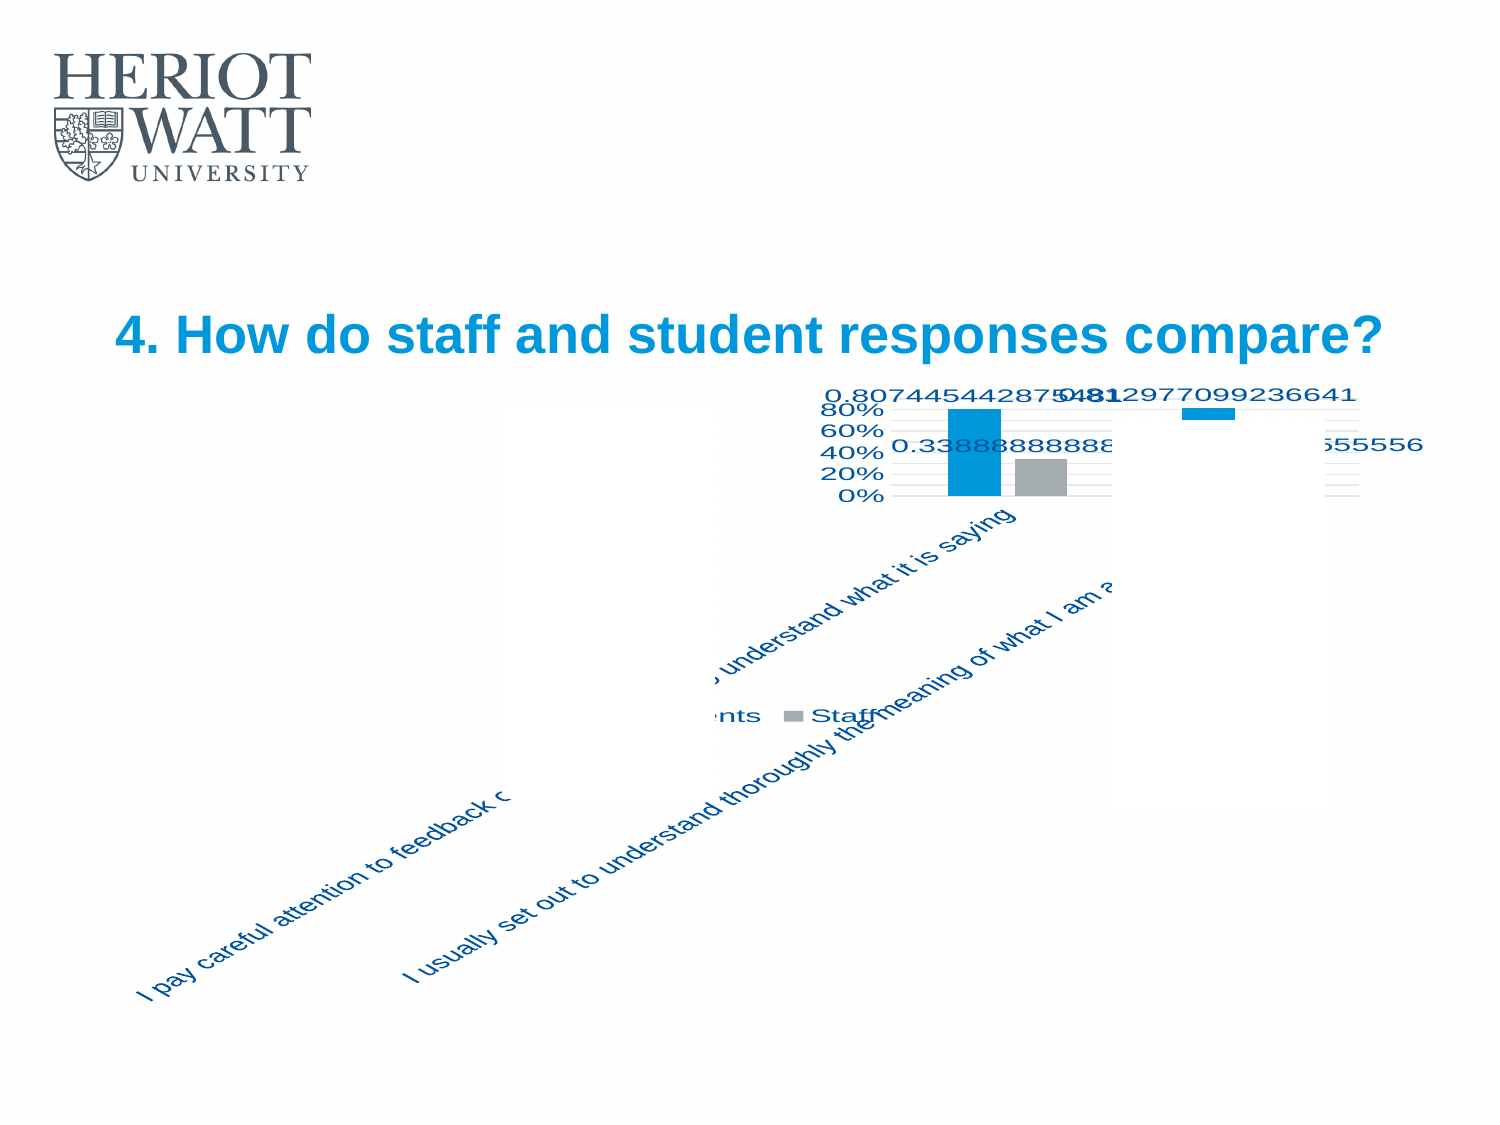

# 4. How do staff and student responses compare?
### Chart
| Category | Students | Staff |
|---|---|---|
| I pay careful attention to feedback on my work and try to understand what it is saying | 0.807445442875481 | 0.338888888888889 |
| I usually set out to understand thoroughly the meaning of what I am asked to read | 0.812977099236641 | 0.355555555555556 |